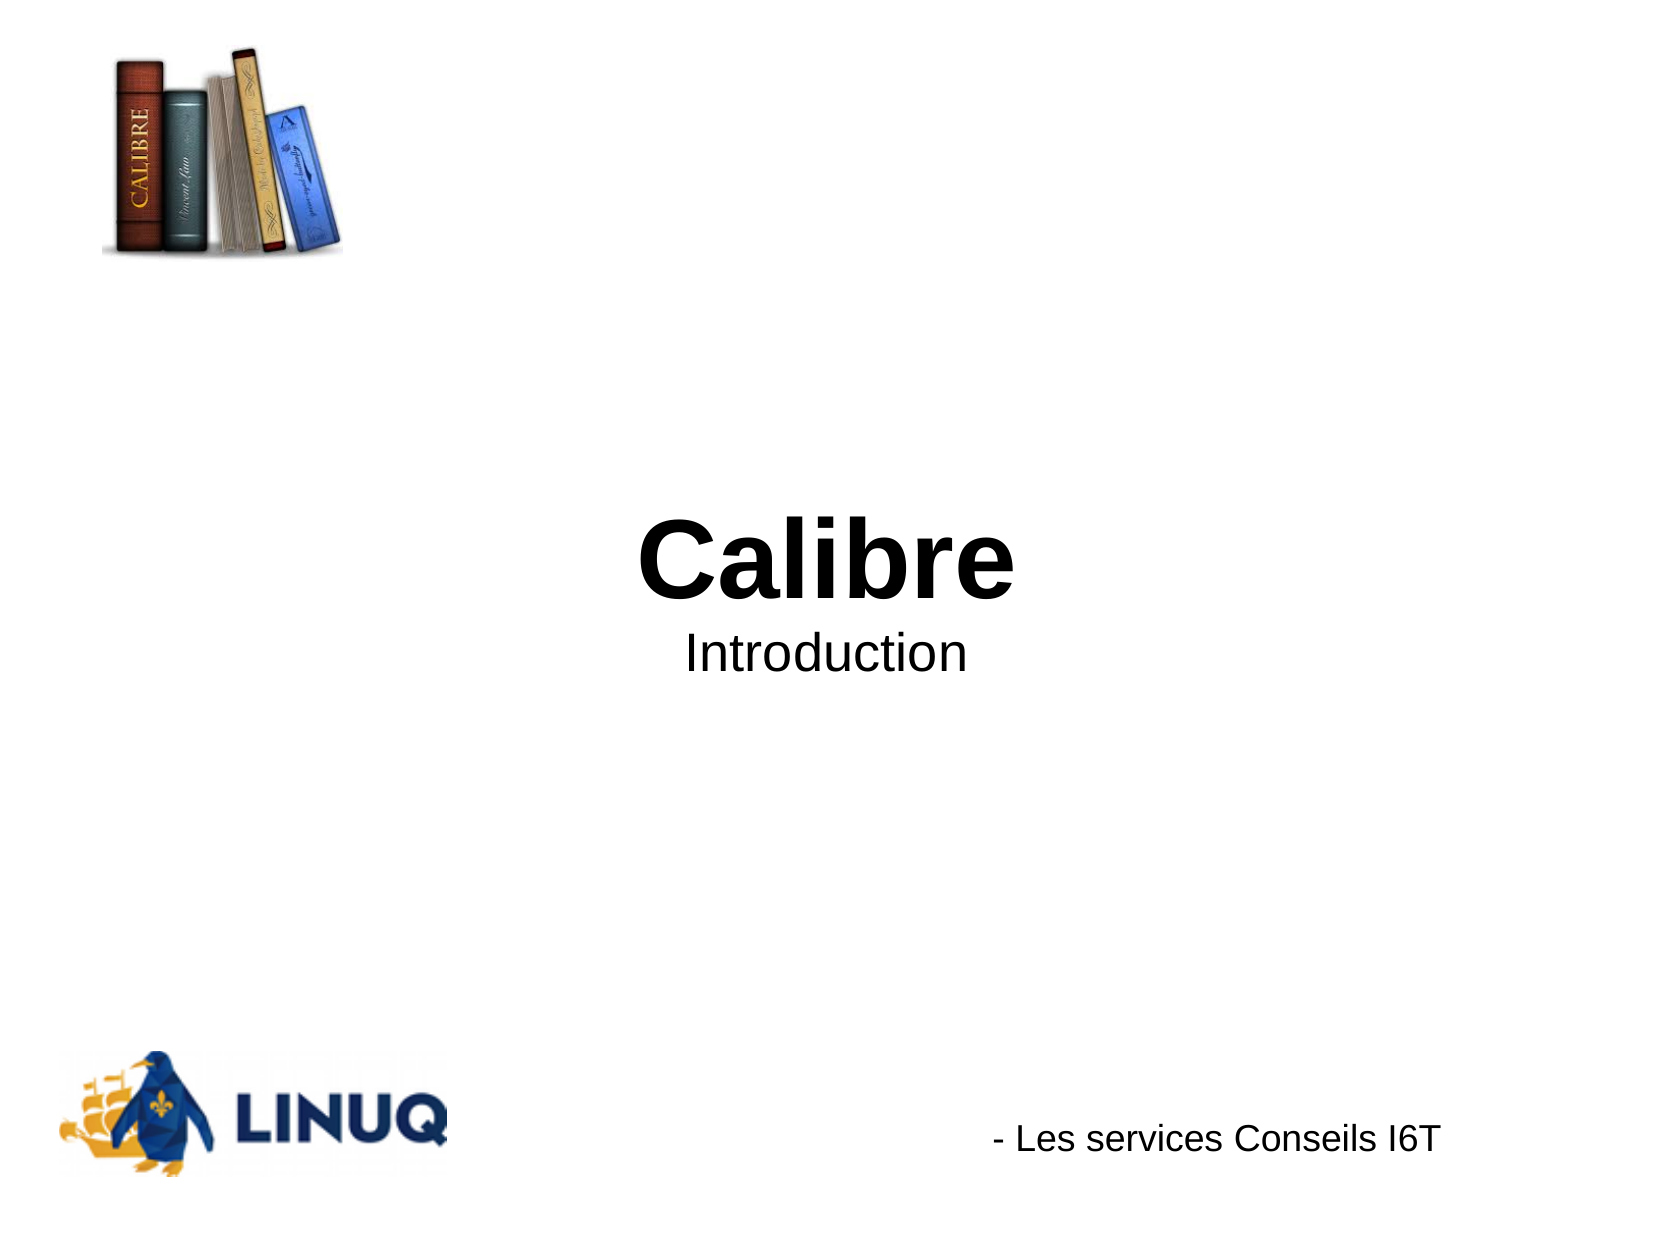

# Calibre
Introduction
 - Les services Conseils I6T